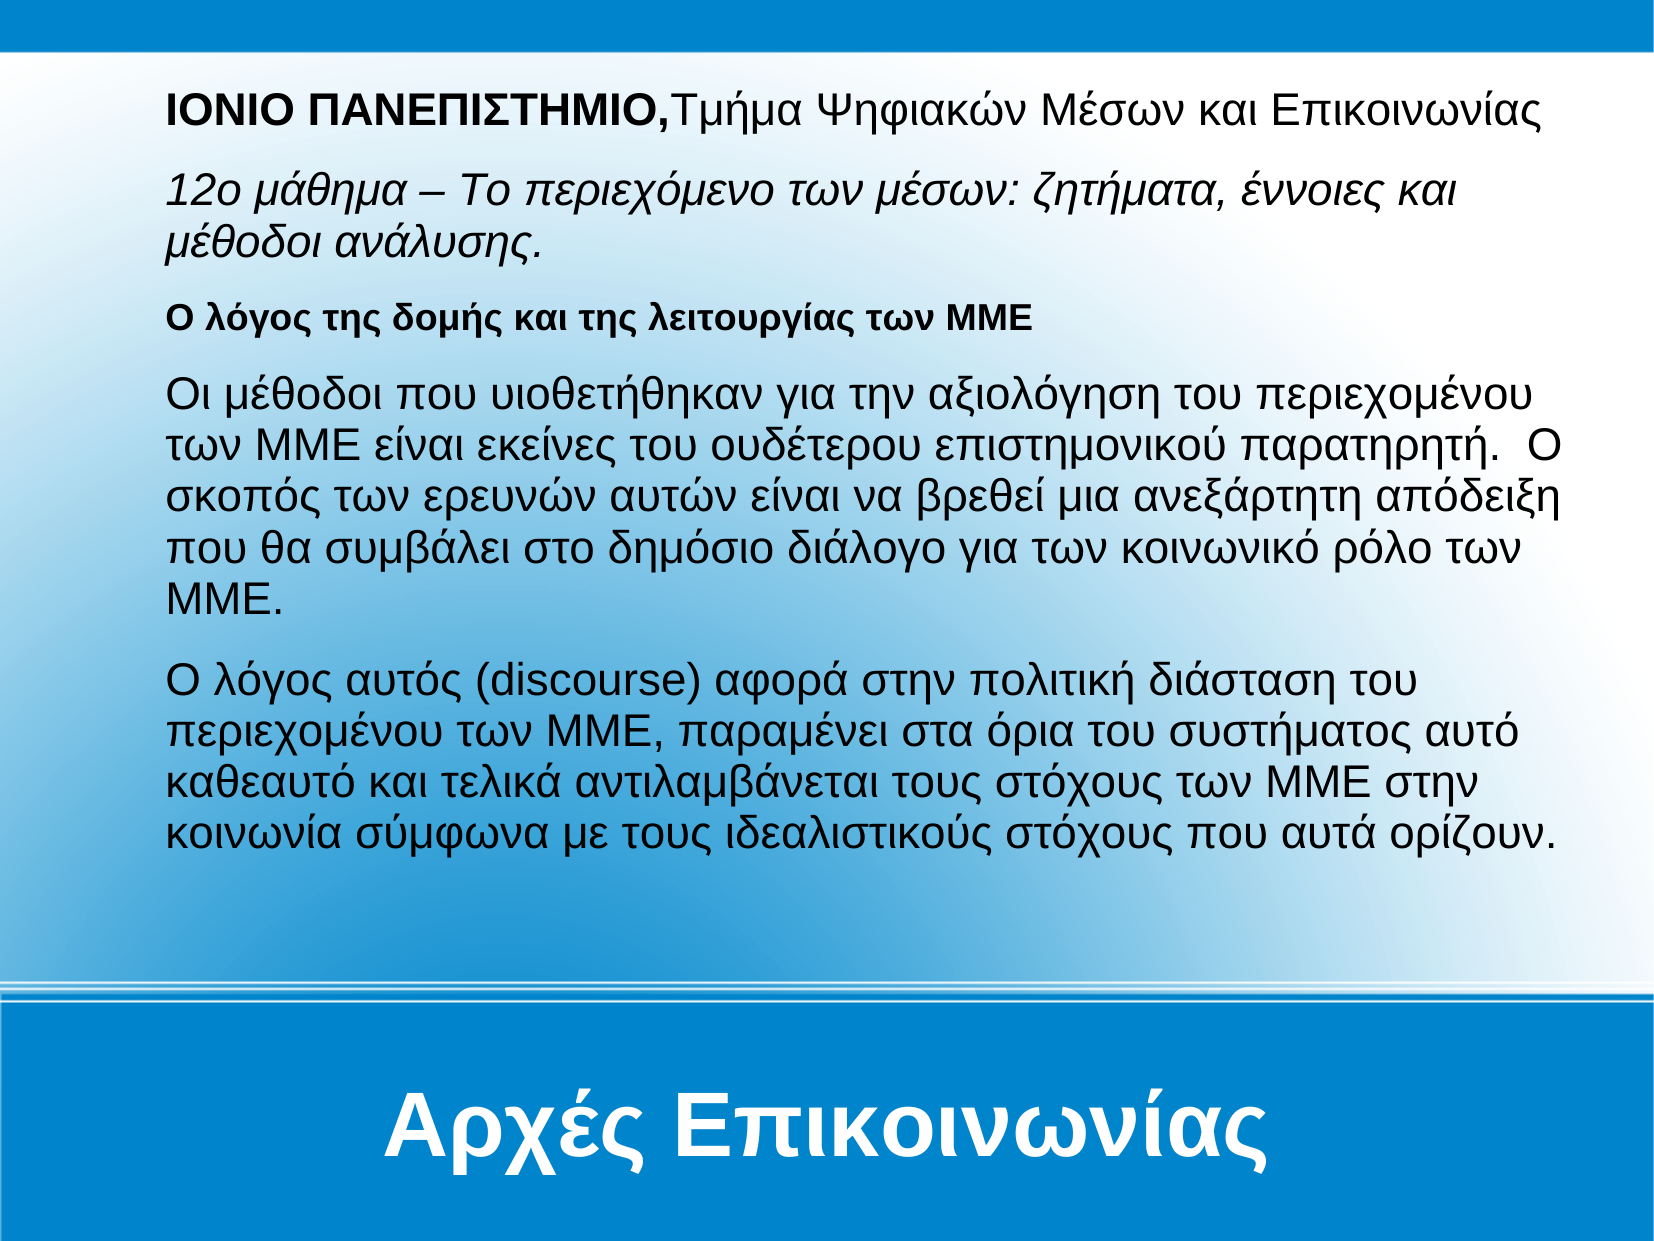

ΙΟΝΙΟ ΠΑΝΕΠΙΣΤΗΜΙΟ,Τμήμα Ψηφιακών Μέσων και Επικοινωνίας
12ο μάθημα – Το περιεχόμενο των μέσων: ζητήματα, έννοιες και μέθοδοι ανάλυσης.
Ο λόγος της δομής και της λειτουργίας των ΜΜΕ
Οι μέθοδοι που υιοθετήθηκαν για την αξιολόγηση του περιεχομένου των ΜΜΕ είναι εκείνες του ουδέτερου επιστημονικού παρατηρητή. Ο σκοπός των ερευνών αυτών είναι να βρεθεί μια ανεξάρτητη απόδειξη που θα συμβάλει στο δημόσιο διάλογο για των κοινωνικό ρόλο των ΜΜΕ.
Ο λόγος αυτός (discourse) αφορά στην πολιτική διάσταση του περιεχομένου των ΜΜΕ, παραμένει στα όρια του συστήματος αυτό καθεαυτό και τελικά αντιλαμβάνεται τους στόχους των ΜΜΕ στην κοινωνία σύμφωνα με τους ιδεαλιστικούς στόχους που αυτά ορίζουν.
# Αρχές Επικοινωνίας